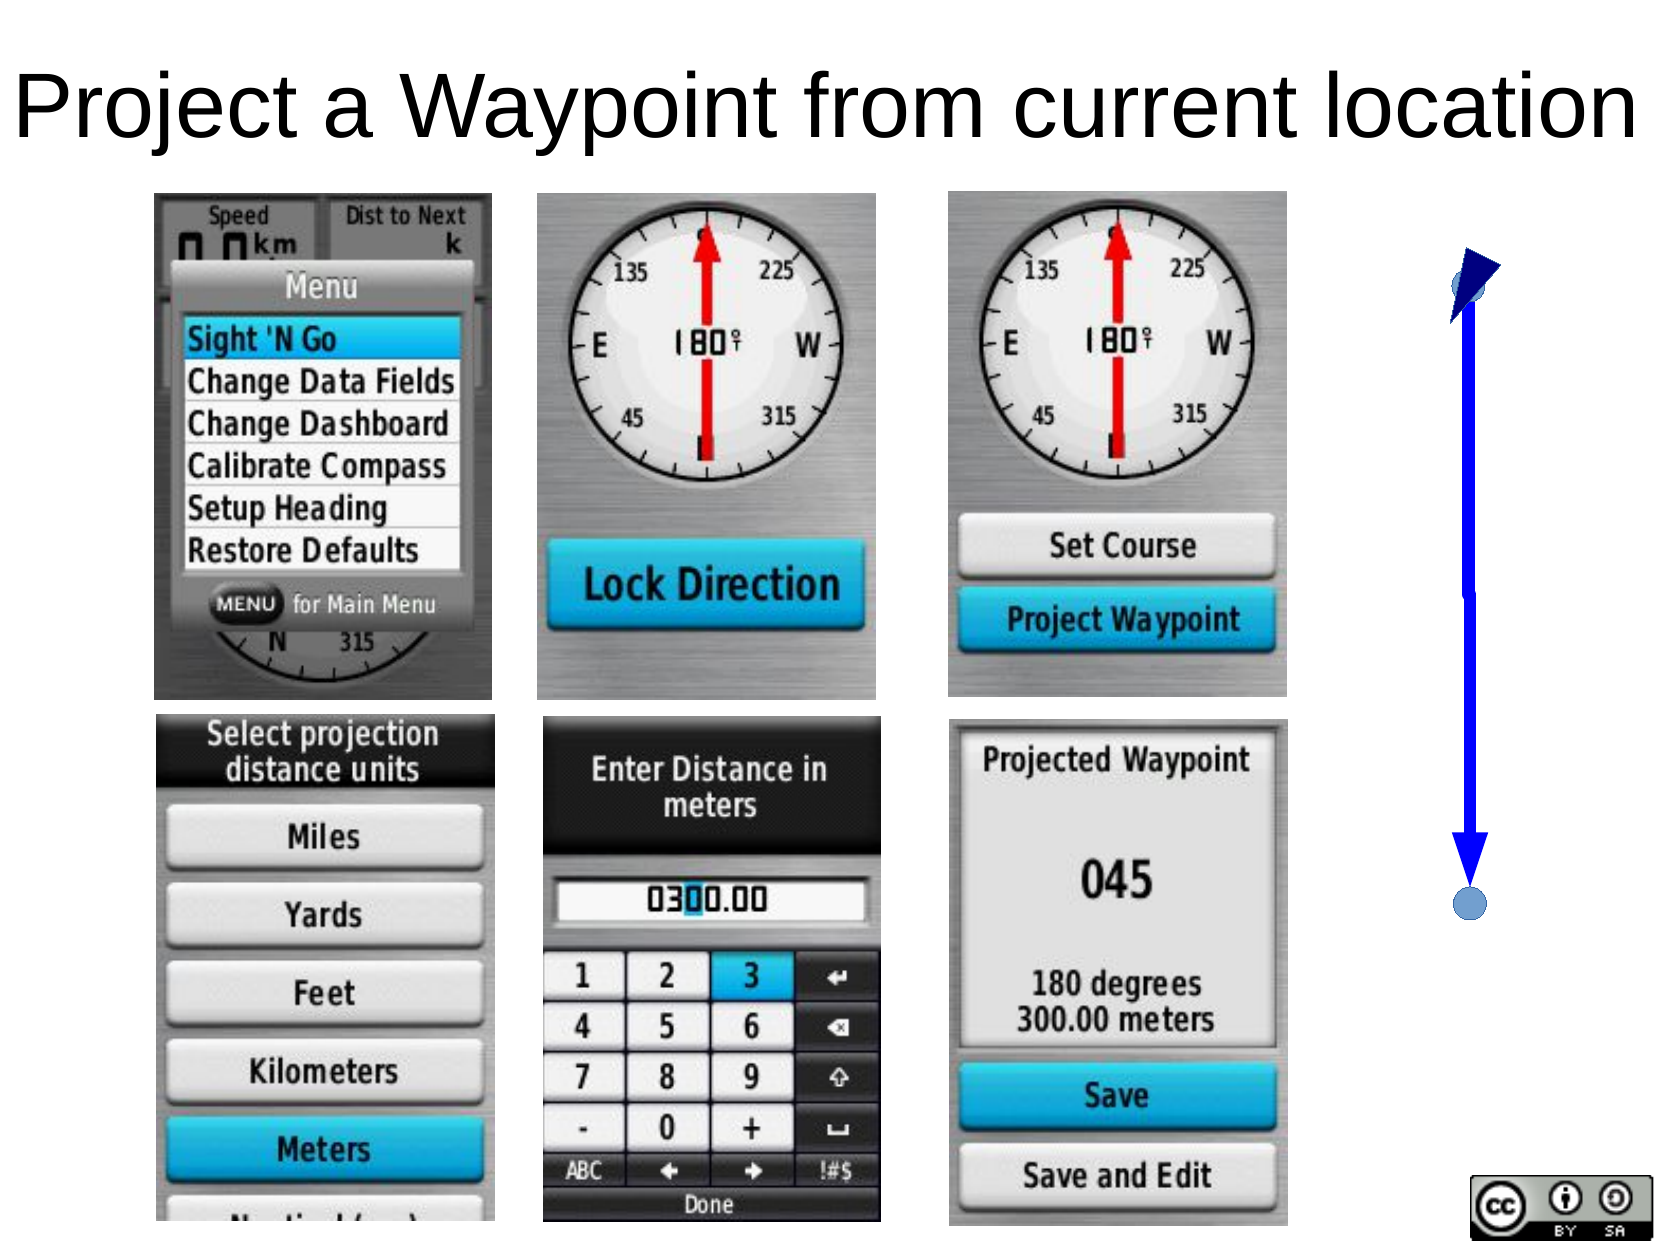

# Project a Waypoint from current location